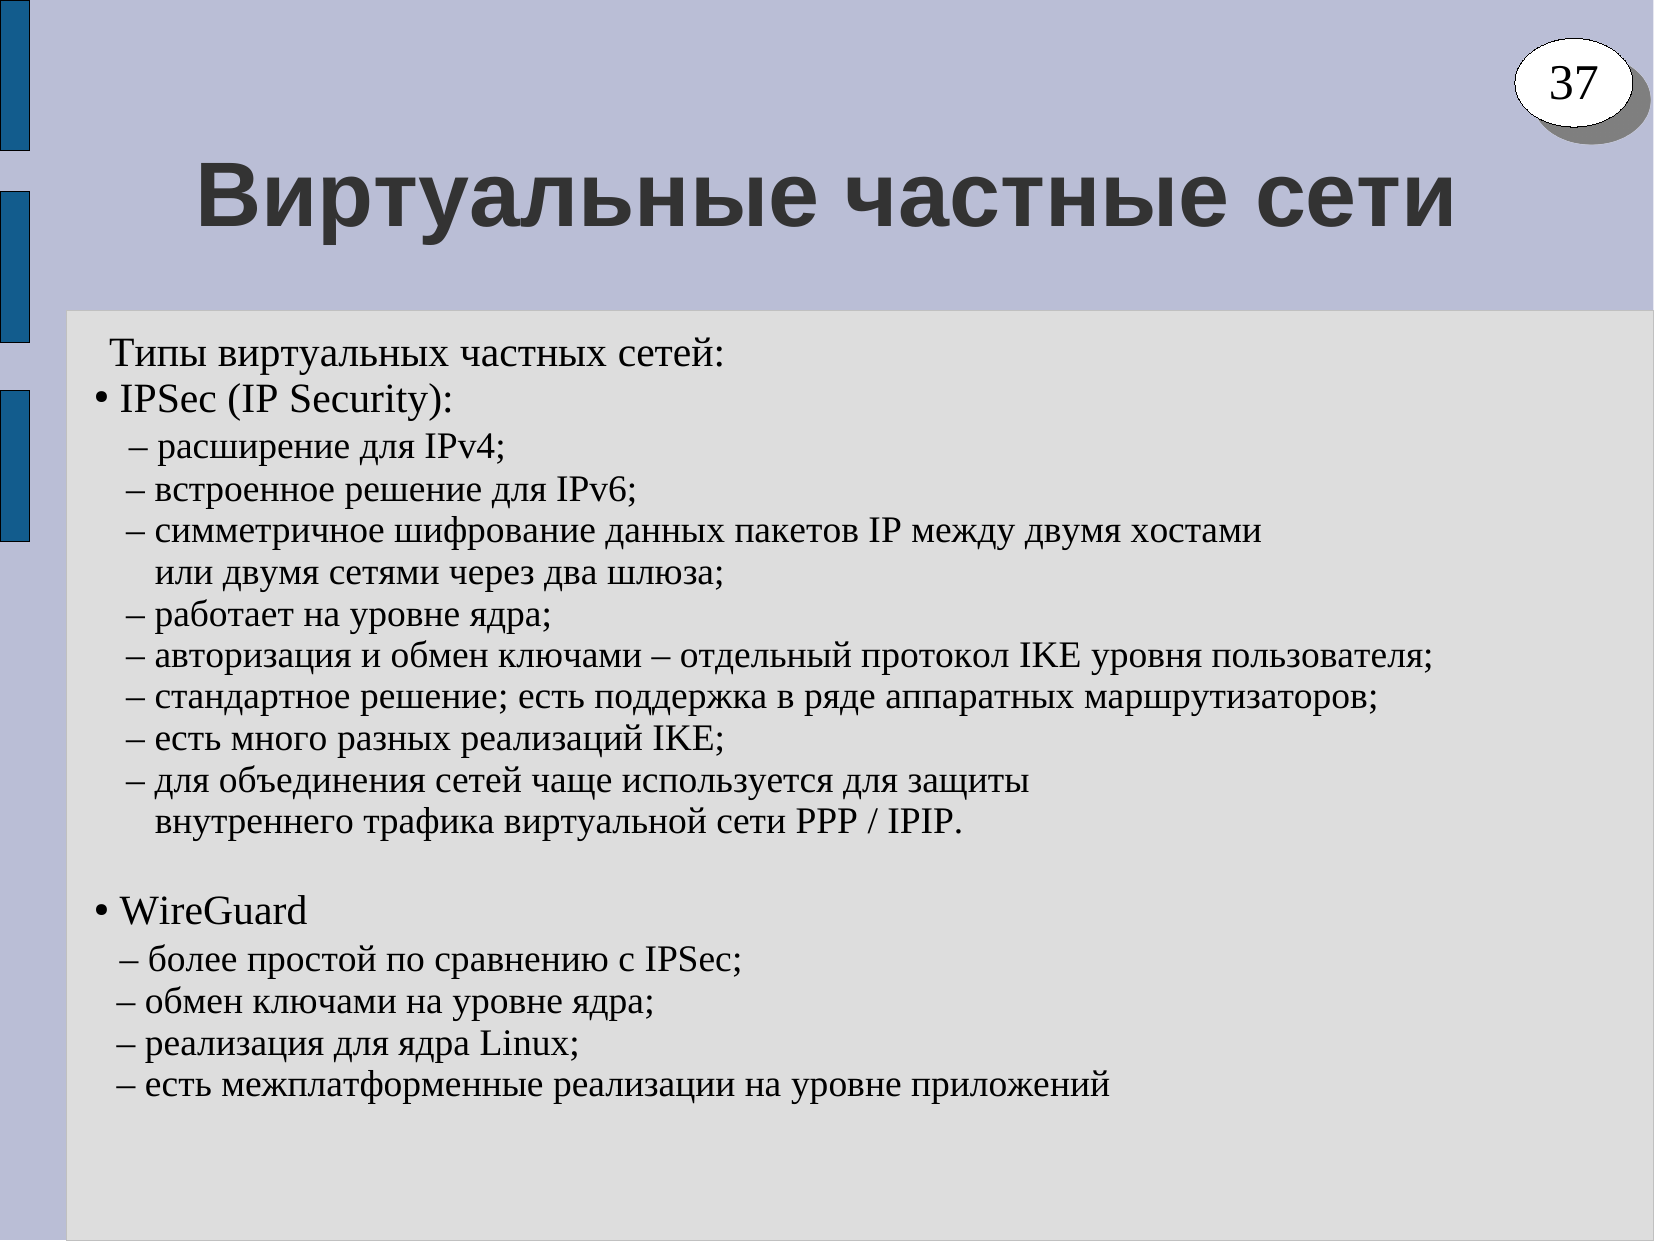

37
# Виртуальные частные сети
Типы виртуальных частных сетей:
 IPSec (IP Security):
 – расширение для IPv4;
 – встроенное решение для IPv6;
 – симметричное шифрование данных пакетов IP между двумя хостами
 или двумя сетями через два шлюза;
 – работает на уровне ядра;
 – авторизация и обмен ключами – отдельный протокол IKE уровня пользователя;
 – стандартное решение; есть поддержка в ряде аппаратных маршрутизаторов;
 – есть много разных реализаций IKE;
 – для объединения сетей чаще используется для защиты
 внутреннего трафика виртуальной сети PPP / IPIP.
 WireGuard
 – более простой по сравнению с IPSec;
 – обмен ключами на уровне ядра;
 – реализация для ядра Linux;
 – есть межплатформенные реализации на уровне приложений